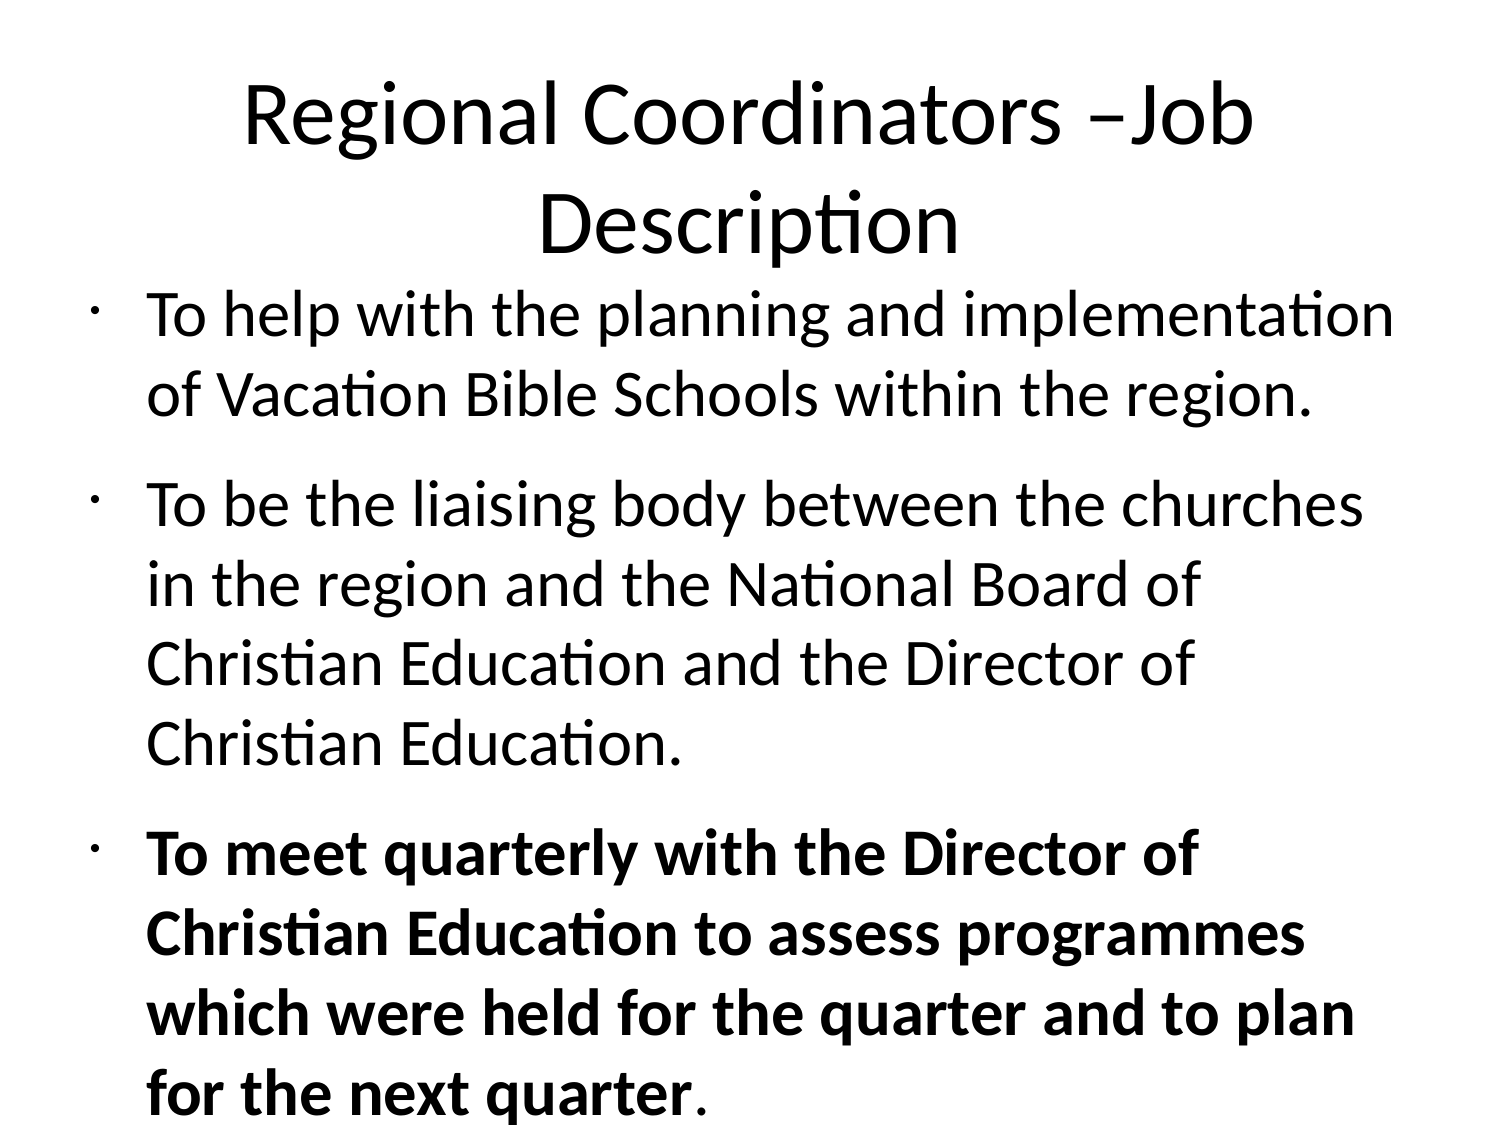

# Regional Coordinators –Job Description
To help with the planning and implementation of Vacation Bible Schools within the region.
To be the liaising body between the churches in the region and the National Board of Christian Education and the Director of Christian Education.
To meet quarterly with the Director of Christian Education to assess programmes which were held for the quarter and to plan for the next quarter.
To help with the planning of National Christian Education programmes being held in the region
To sit on the National Board of Christian Education and to attend their meetings.